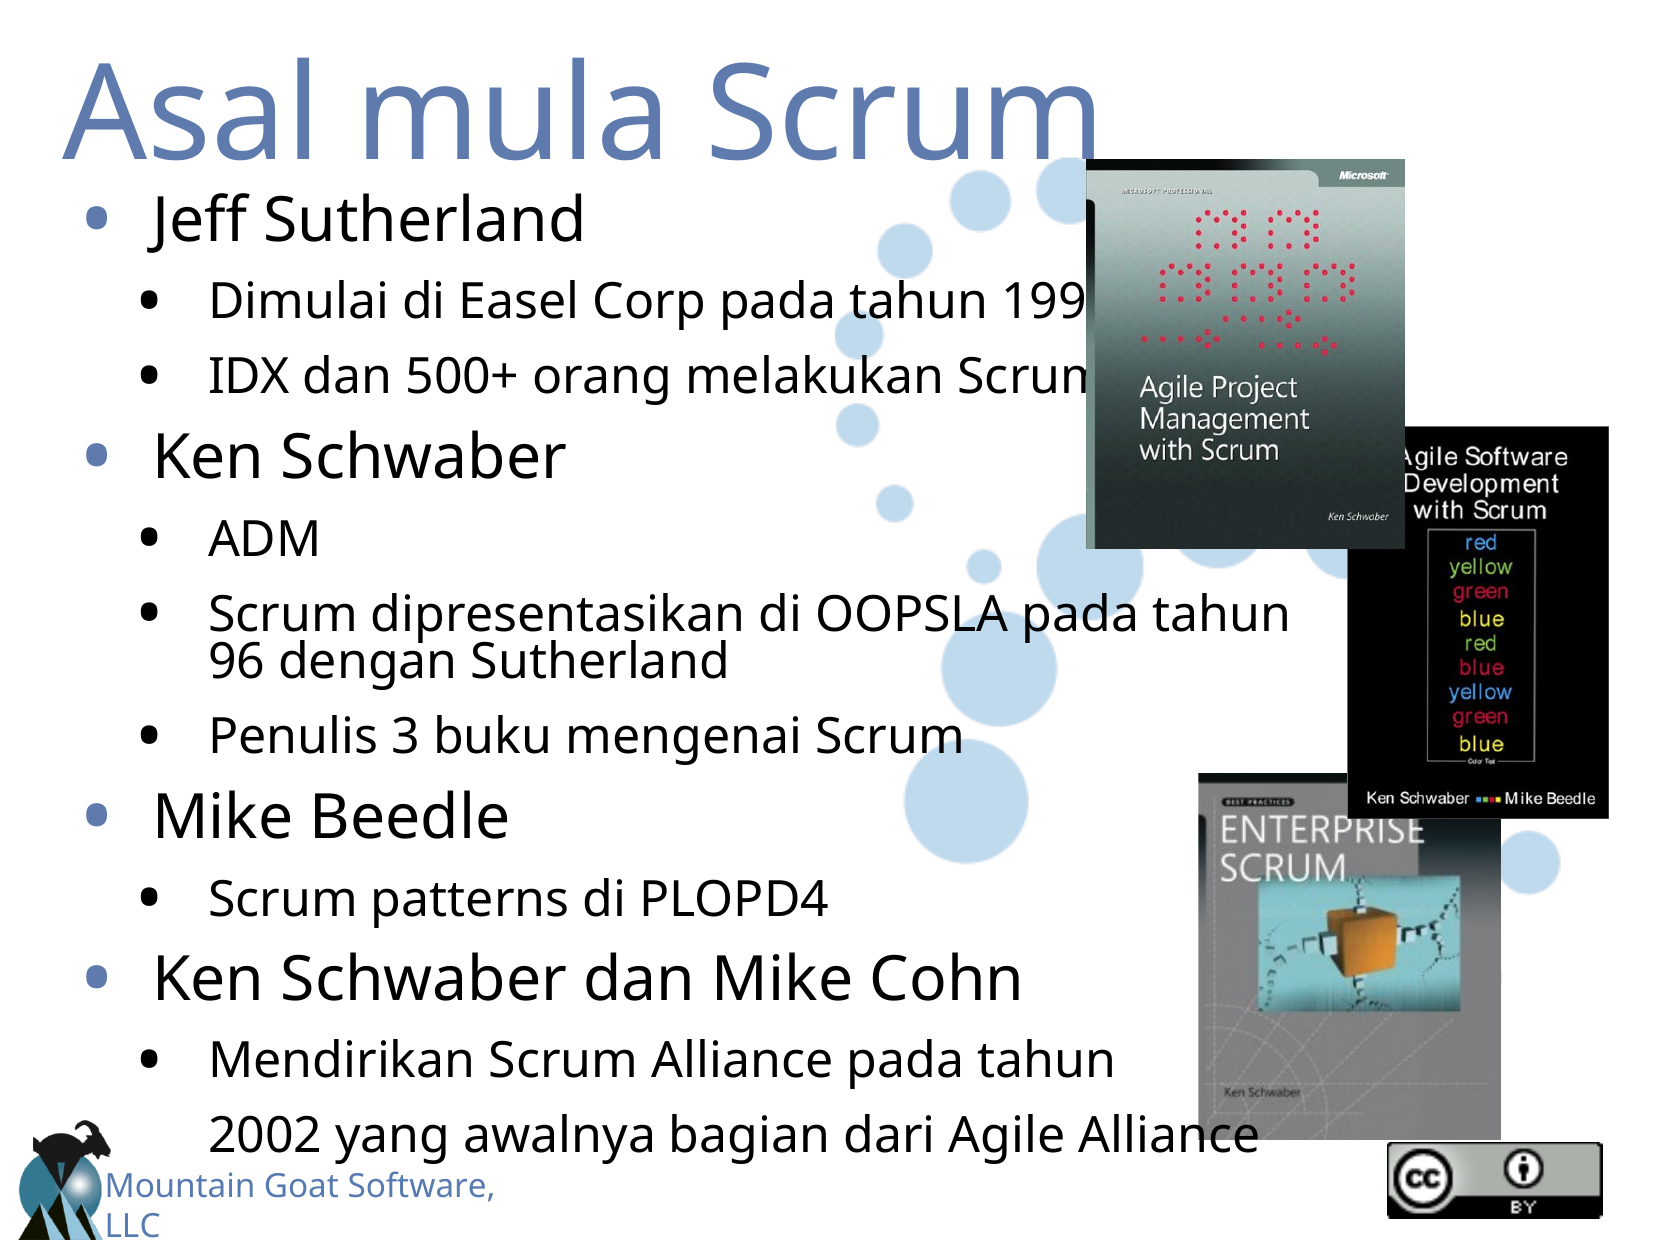

# Asal mula Scrum
Jeff Sutherland
Dimulai di Easel Corp pada tahun 1993
IDX dan 500+ orang melakukan Scrum
Ken Schwaber
ADM
Scrum dipresentasikan di OOPSLA pada tahun 96 dengan Sutherland
Penulis 3 buku mengenai Scrum
Mike Beedle
Scrum patterns di PLOPD4
Ken Schwaber dan Mike Cohn
Mendirikan Scrum Alliance pada tahun
	2002 yang awalnya bagian dari Agile Alliance